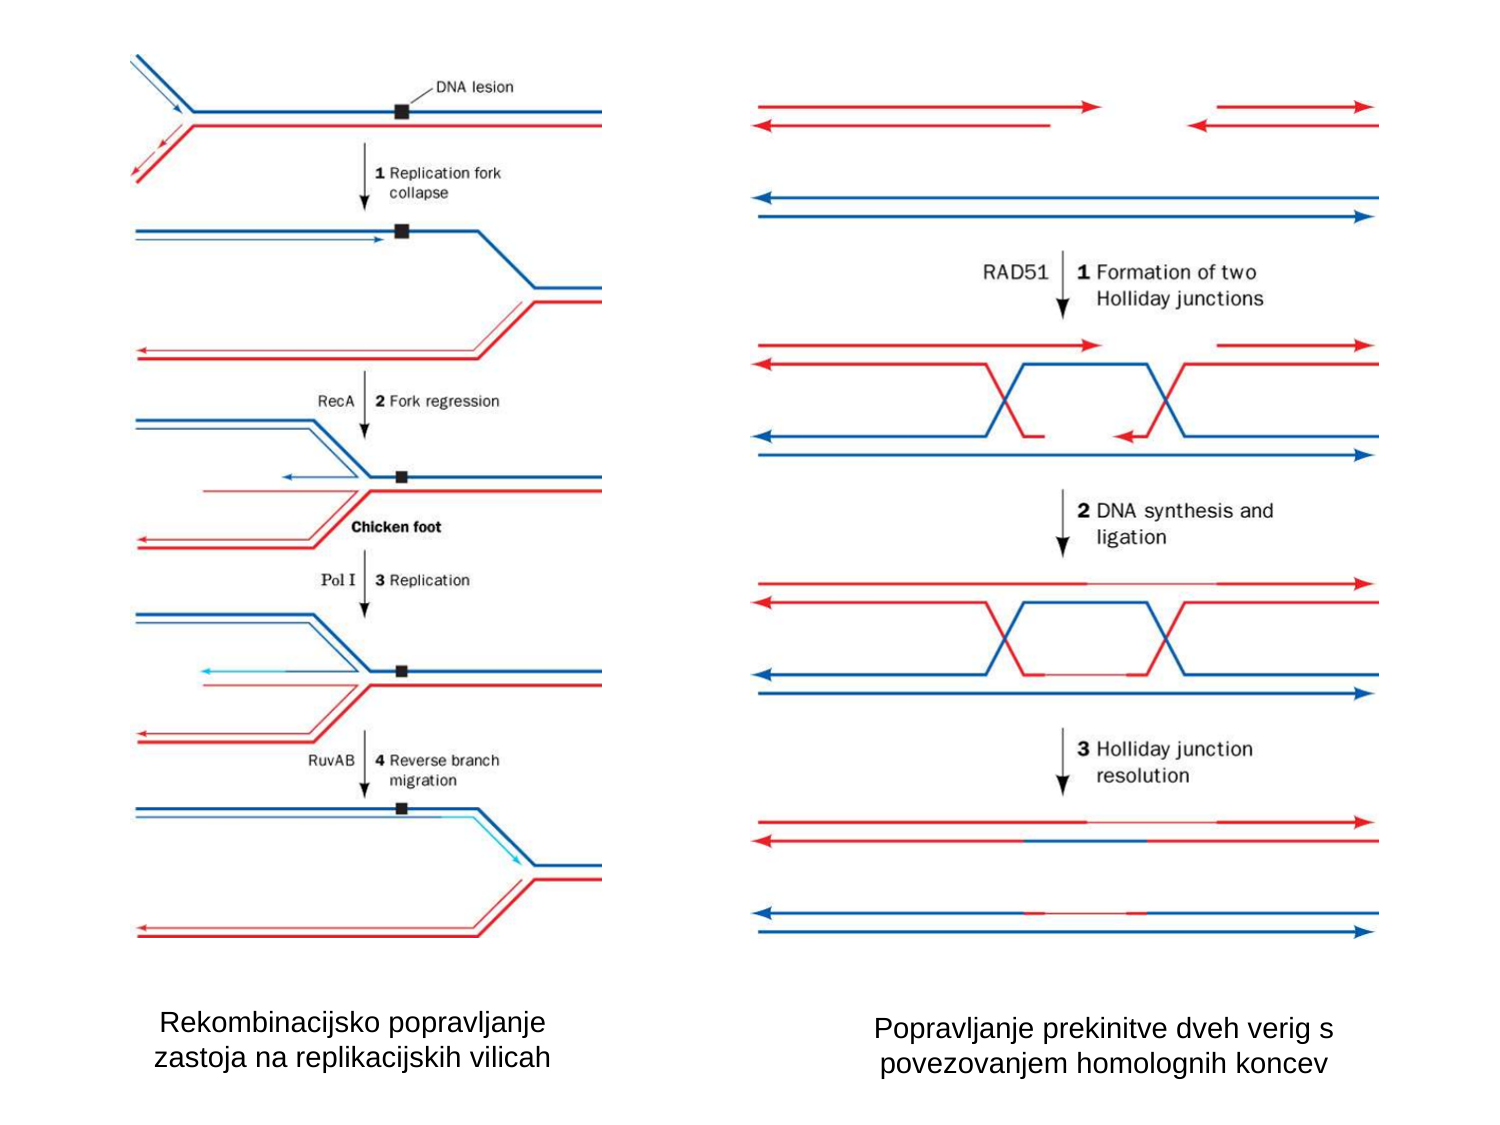

Popravljanje prekinitve dveh verig s povezovanjem homolognih koncev
Rekombinacijsko popravljanje zastoja na replikacijskih vilicah